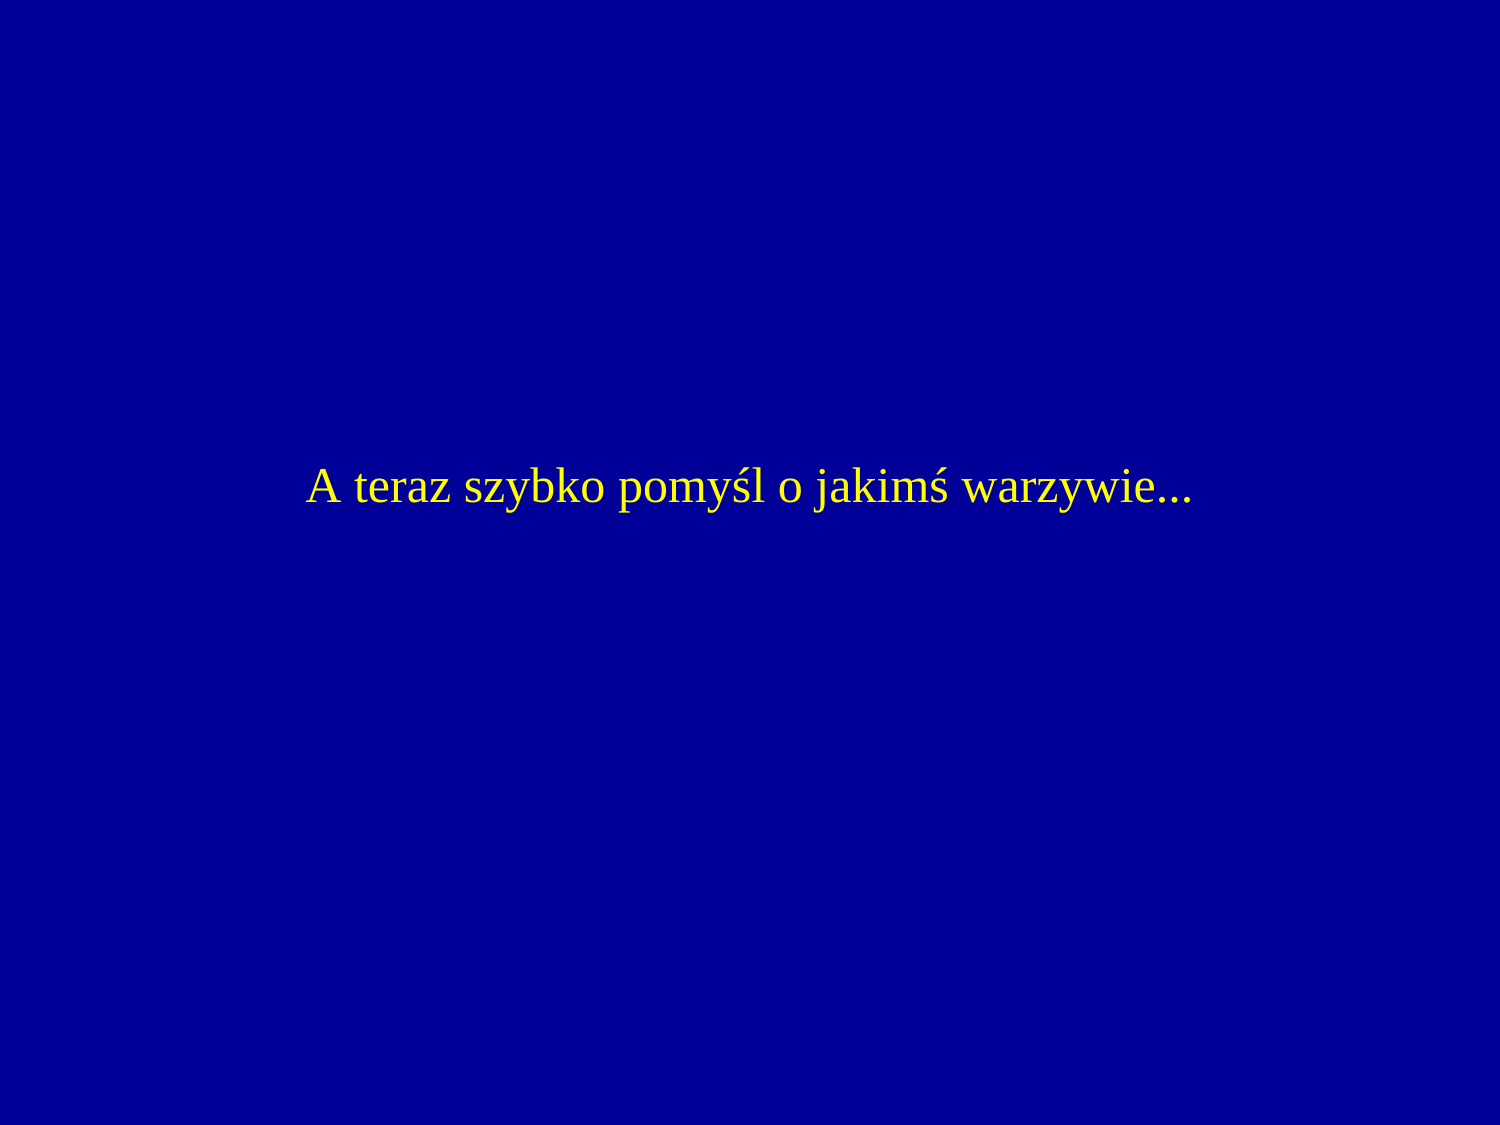

A teraz szybko pomyśl o jakimś warzywie...